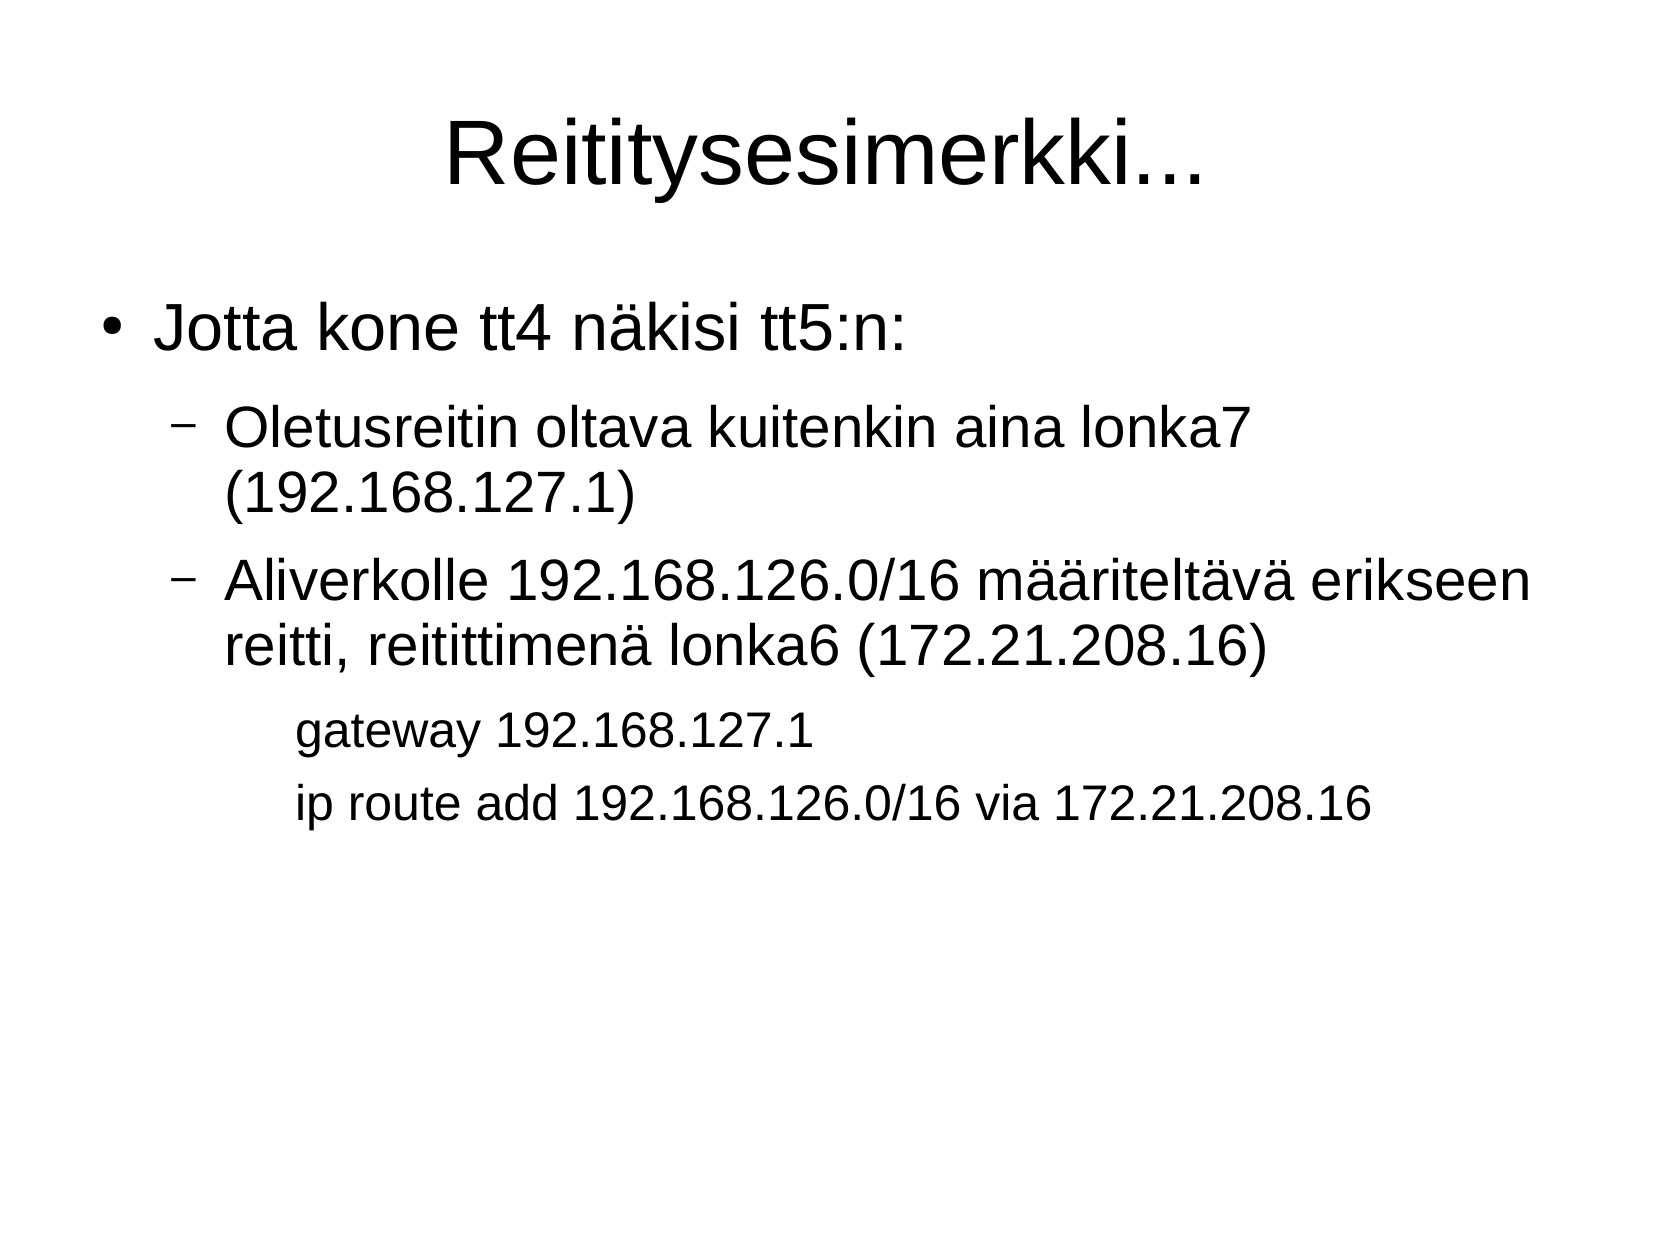

# Reititysesimerkki...
Jotta kone tt4 näkisi tt5:n:
Oletusreitin oltava kuitenkin aina lonka7 (192.168.127.1)
Aliverkolle 192.168.126.0/16 määriteltävä erikseen reitti, reitittimenä lonka6 (172.21.208.16)
gateway 192.168.127.1
ip route add 192.168.126.0/16 via 172.21.208.16